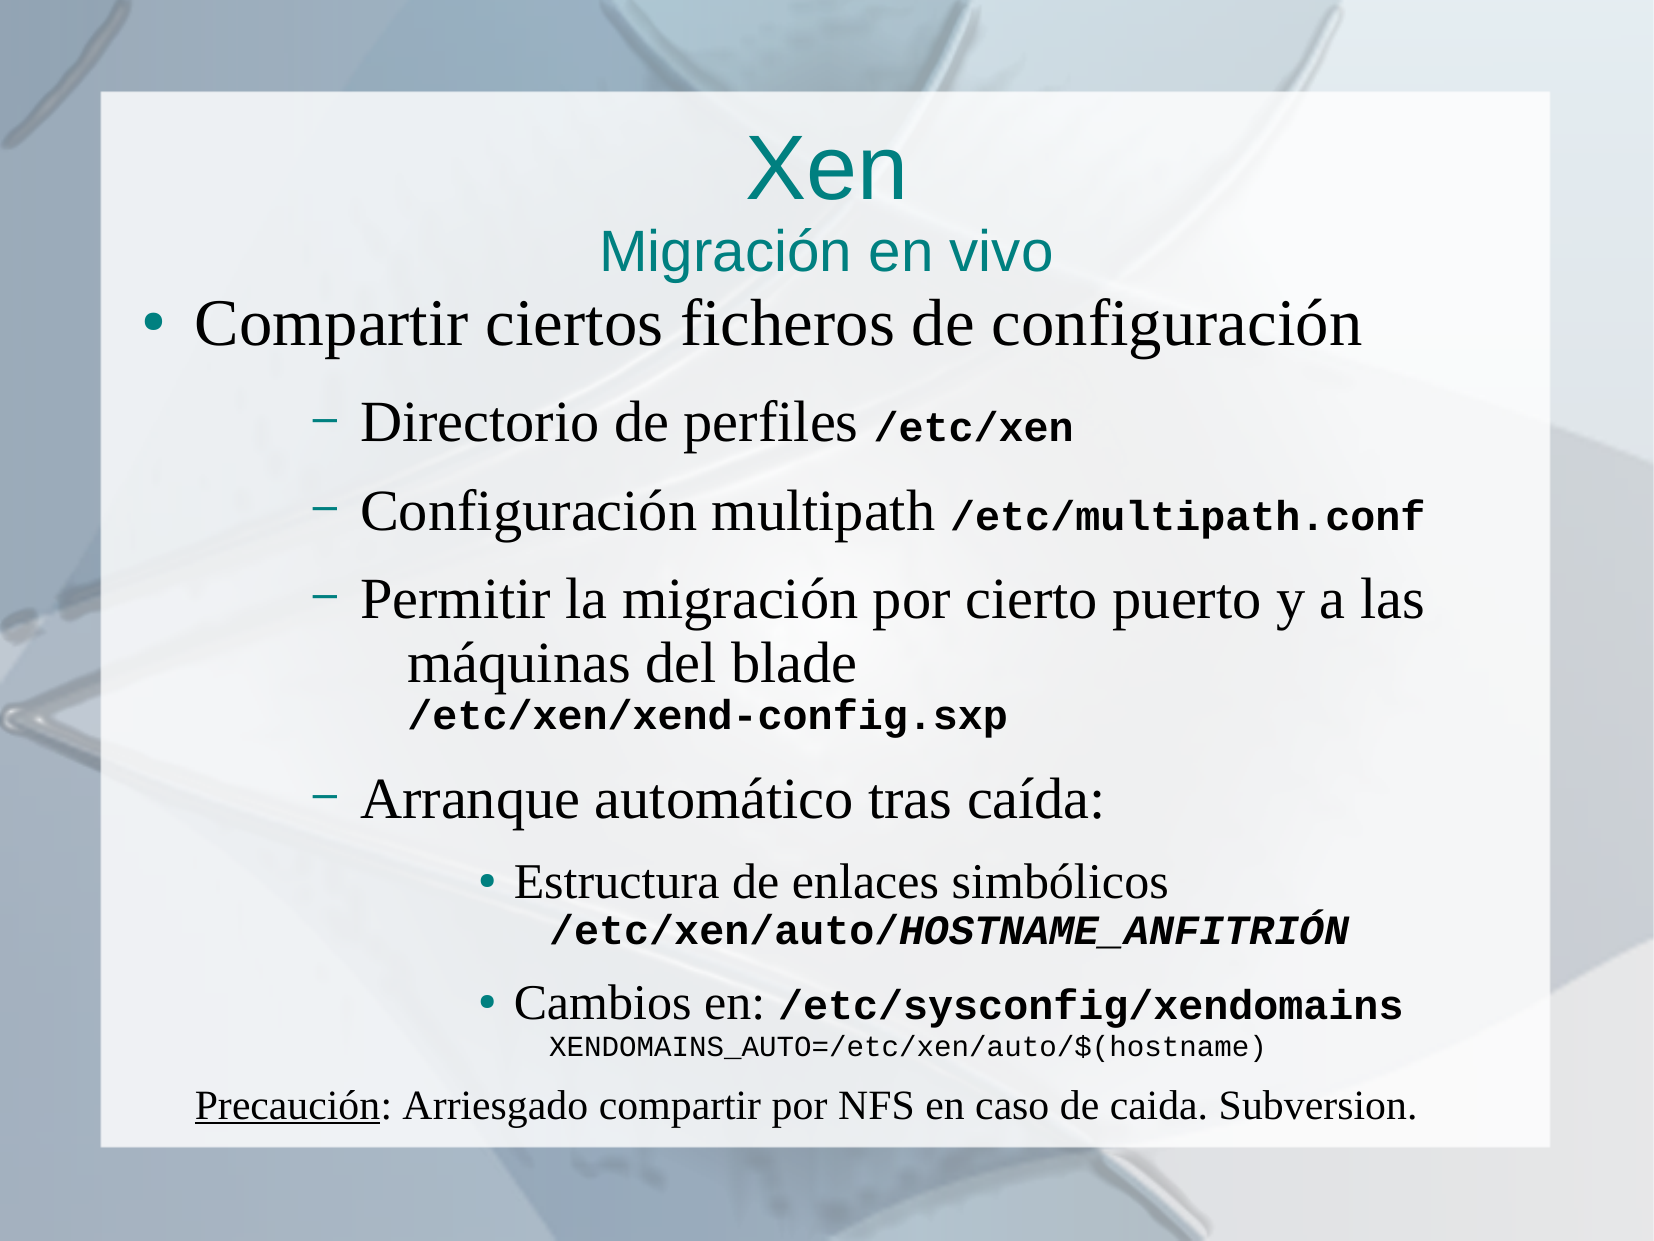

# Xen Migración en vivo
Compartir ciertos ficheros de configuración
Directorio de perfiles /etc/xen
Configuración multipath /etc/multipath.conf
Permitir la migración por cierto puerto y a las máquinas del blade
/etc/xen/xend-config.sxp
Arranque automático tras caída:
Estructura de enlaces simbólicos
/etc/xen/auto/HOSTNAME_ANFITRIÓN
Cambios en: /etc/sysconfig/xendomains
XENDOMAINS_AUTO=/etc/xen/auto/$(hostname)
Precaución: Arriesgado compartir por NFS en caso de caida. Subversion.